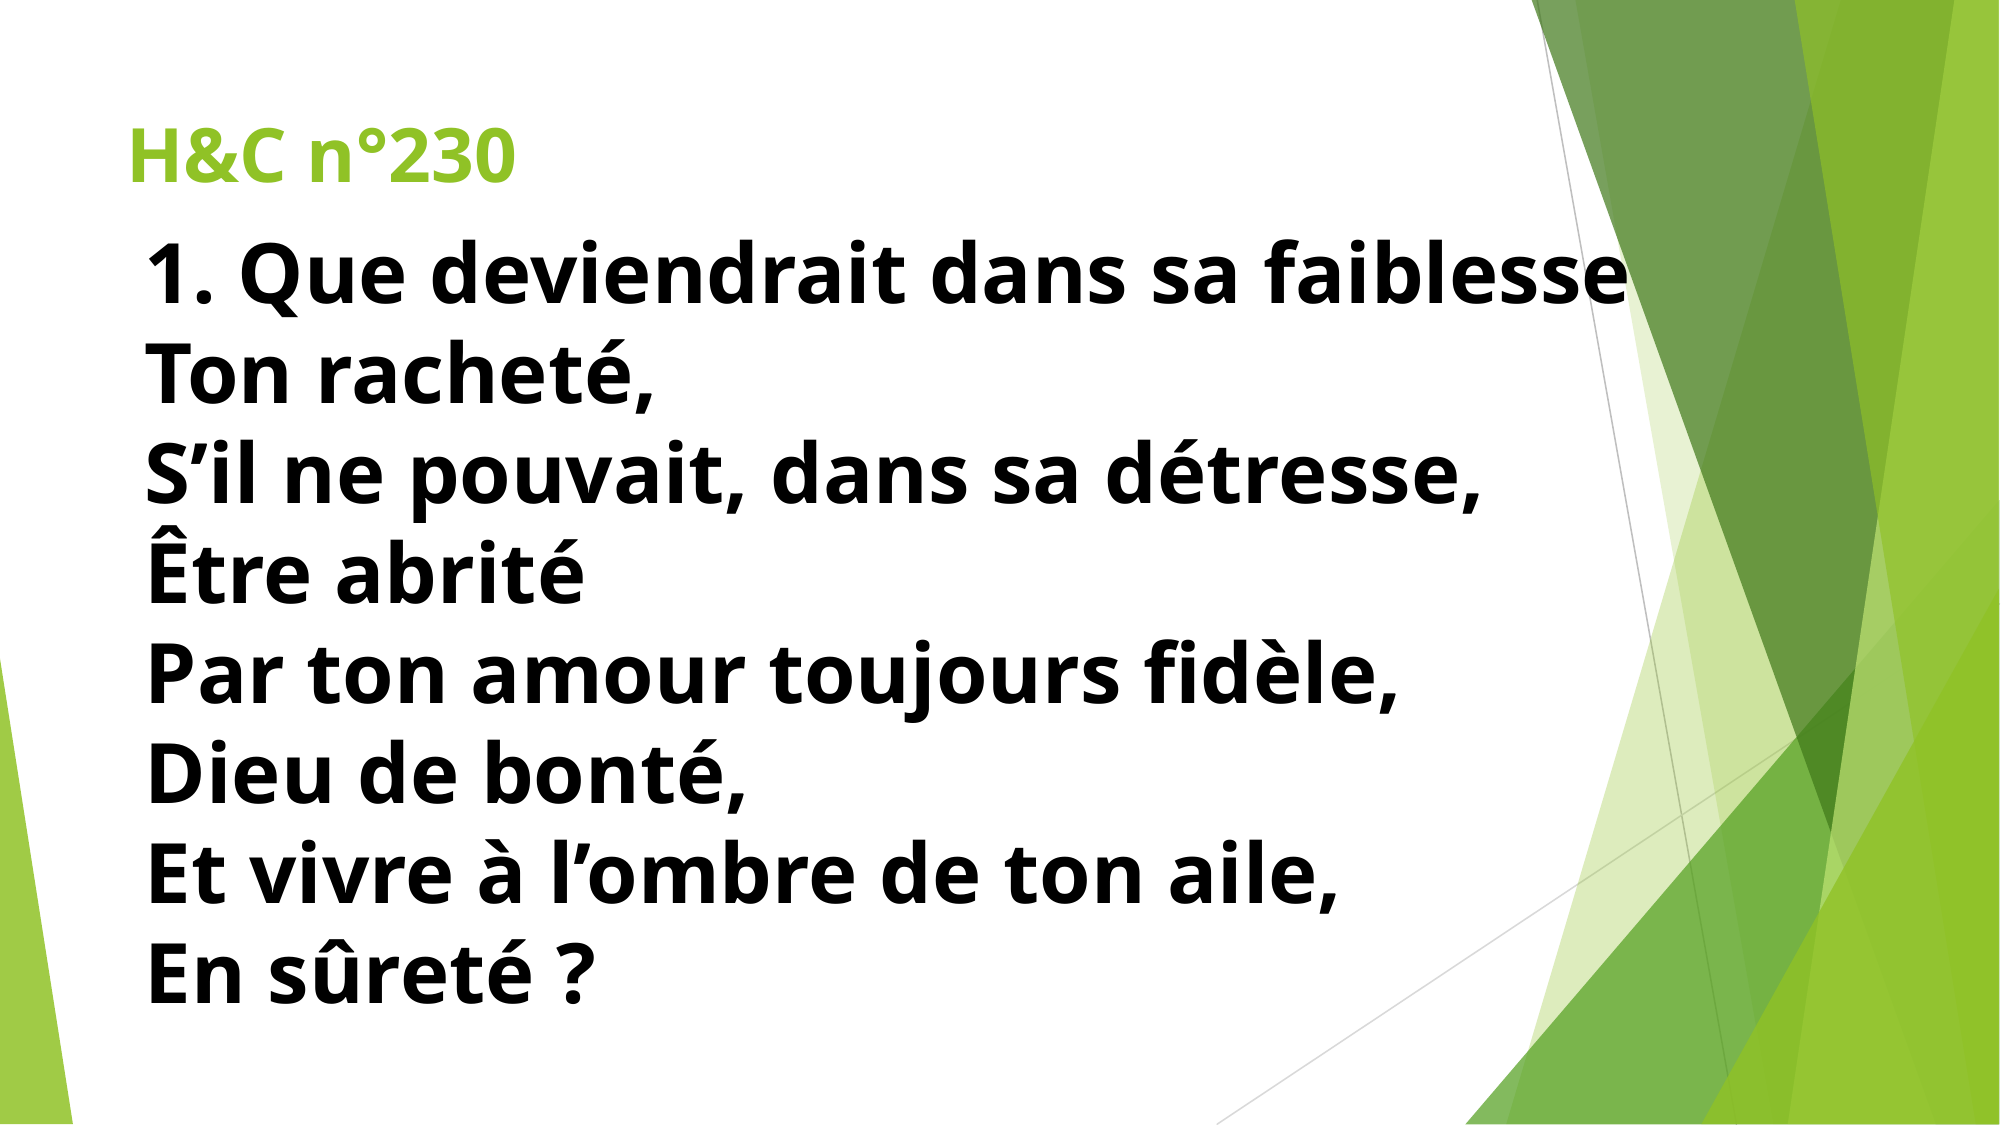

H&C n°230
1. Que deviendrait dans sa faiblesse
Ton racheté,
S’il ne pouvait, dans sa détresse,
Être abrité
Par ton amour toujours fidèle,
Dieu de bonté,
Et vivre à l’ombre de ton aile,
En sûreté ?